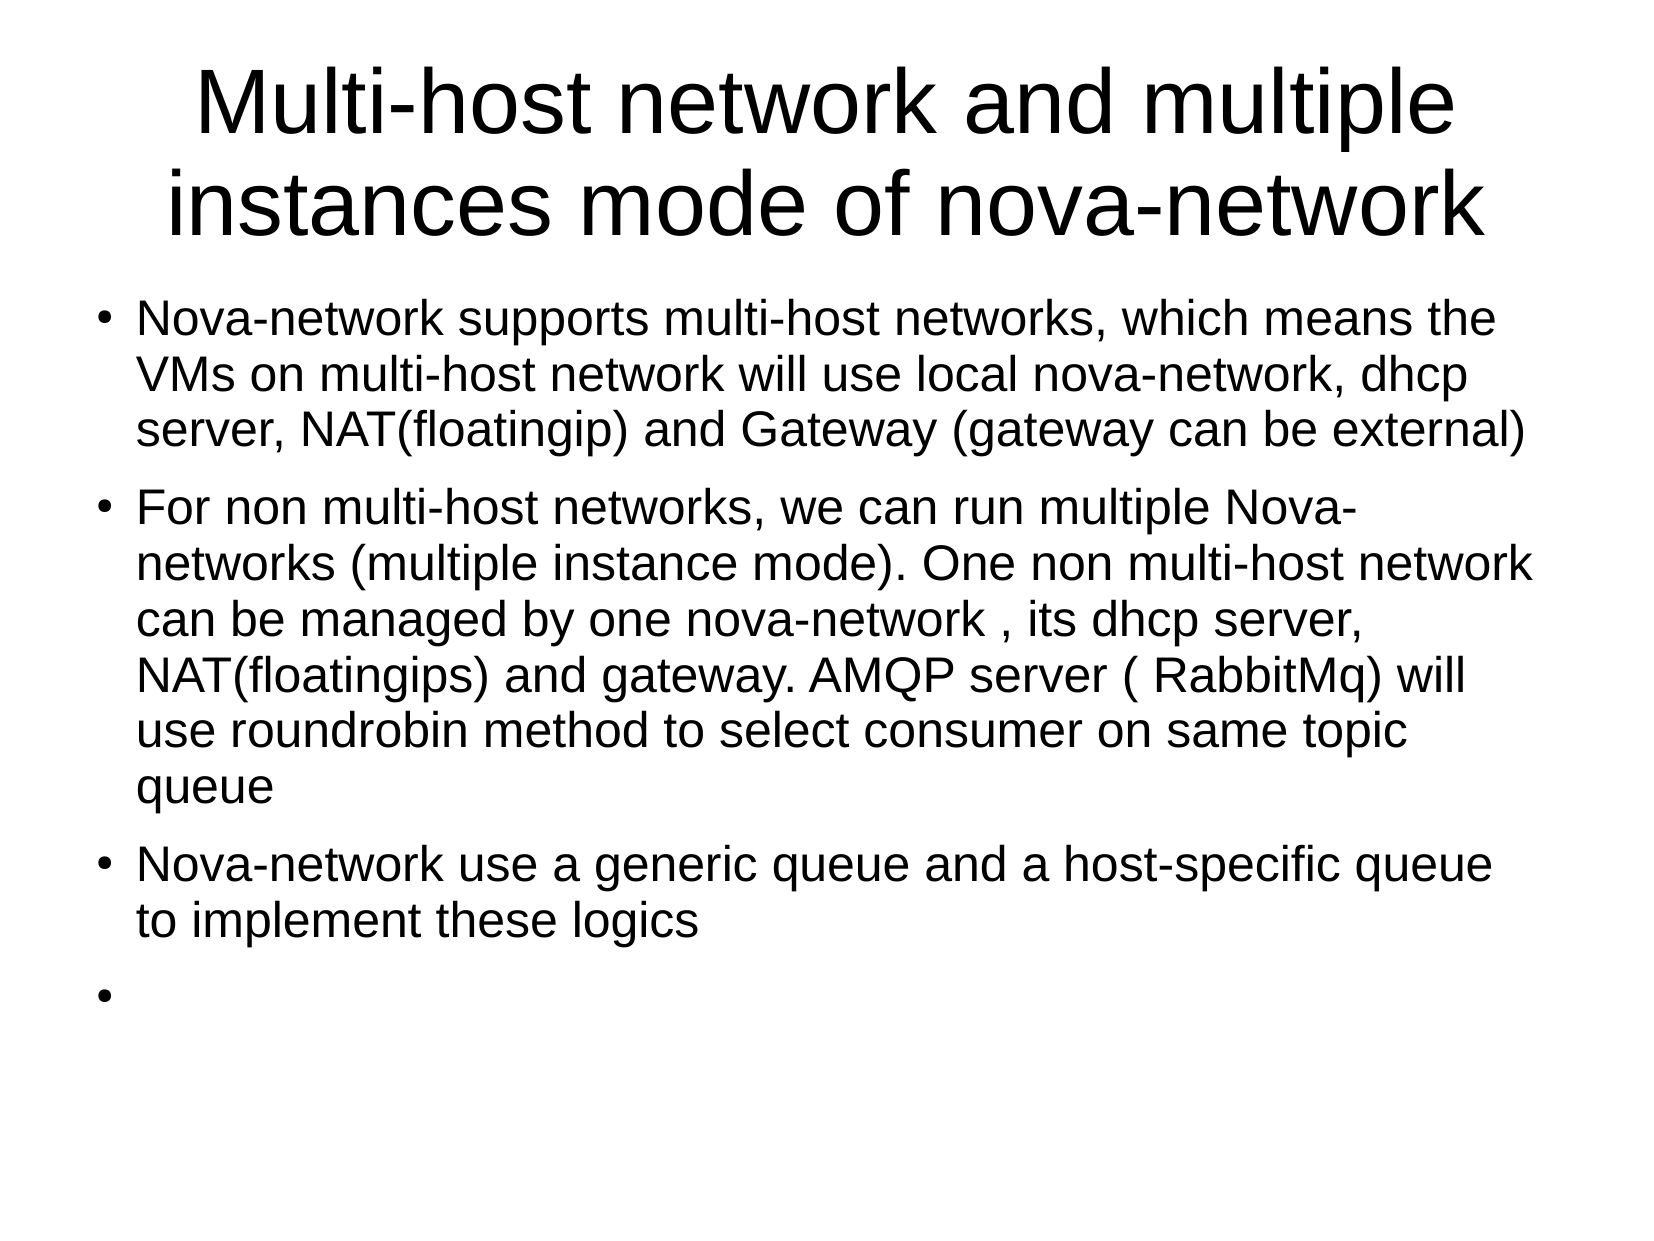

# Multi-host network and multiple instances mode of nova-network
Nova-network supports multi-host networks, which means the VMs on multi-host network will use local nova-network, dhcp server, NAT(floatingip) and Gateway (gateway can be external)
For non multi-host networks, we can run multiple Nova-networks (multiple instance mode). One non multi-host network can be managed by one nova-network , its dhcp server, NAT(floatingips) and gateway. AMQP server ( RabbitMq) will use roundrobin method to select consumer on same topic queue
Nova-network use a generic queue and a host-specific queue to implement these logics